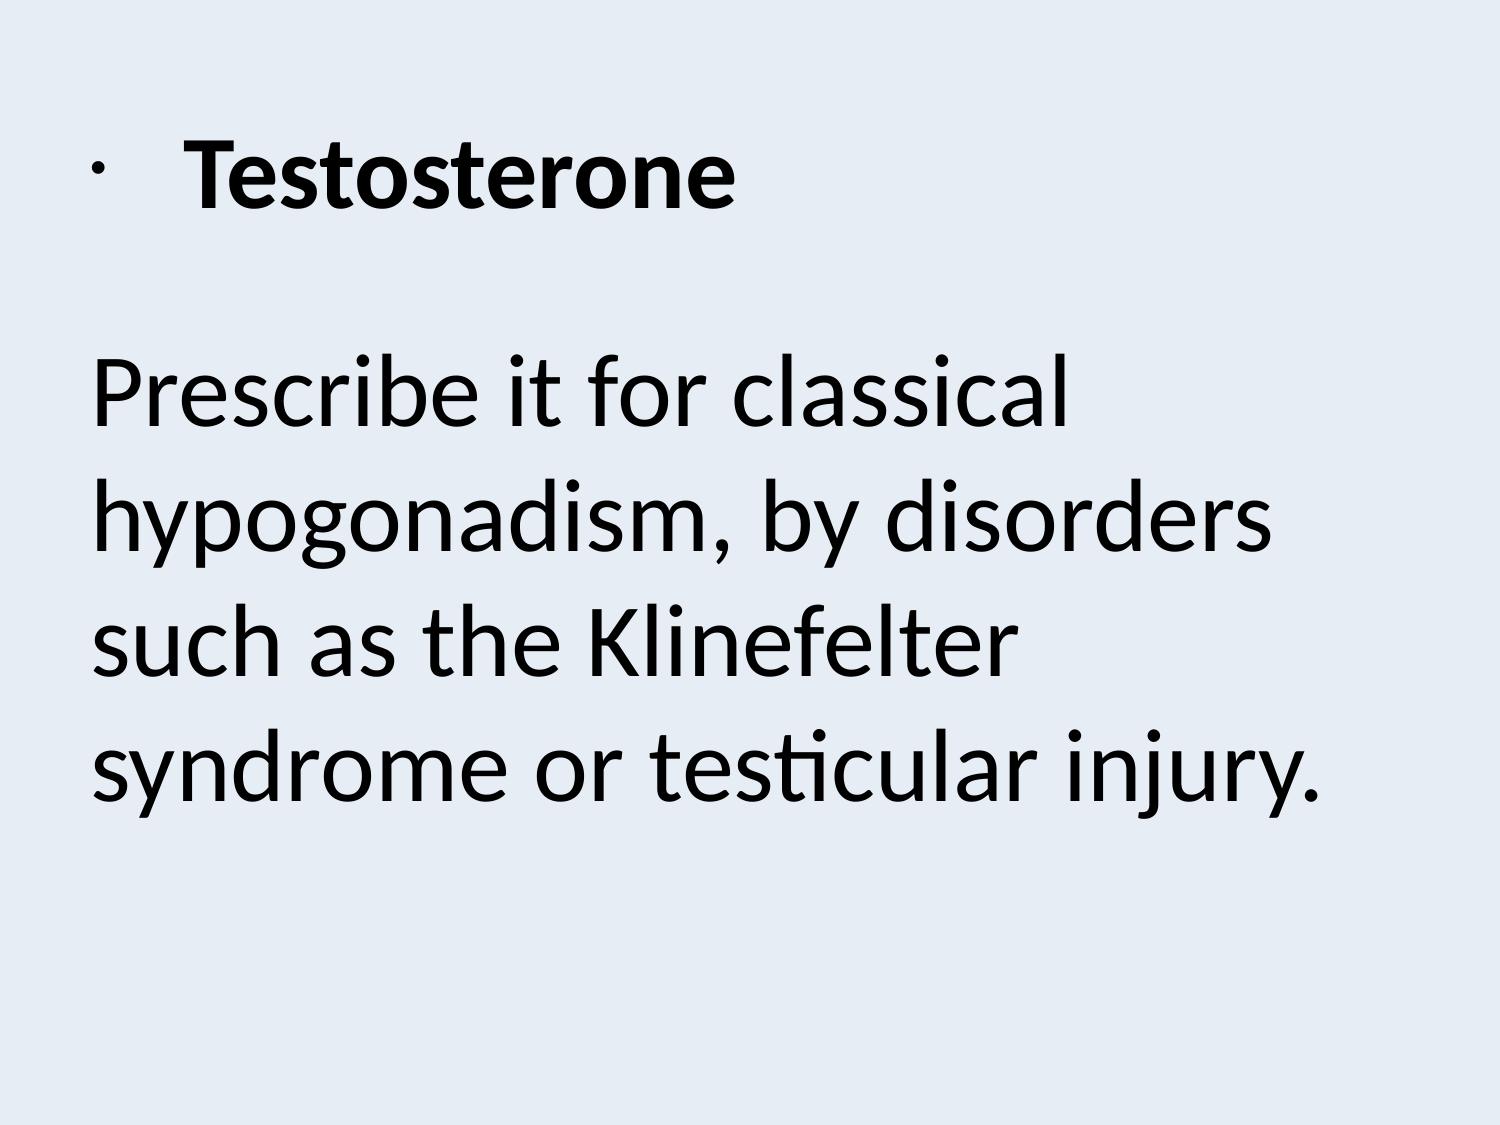

# Testosterone
Prescribe it for classical hypogonadism, by disorders such as the Klinefelter syndrome or testicular injury.